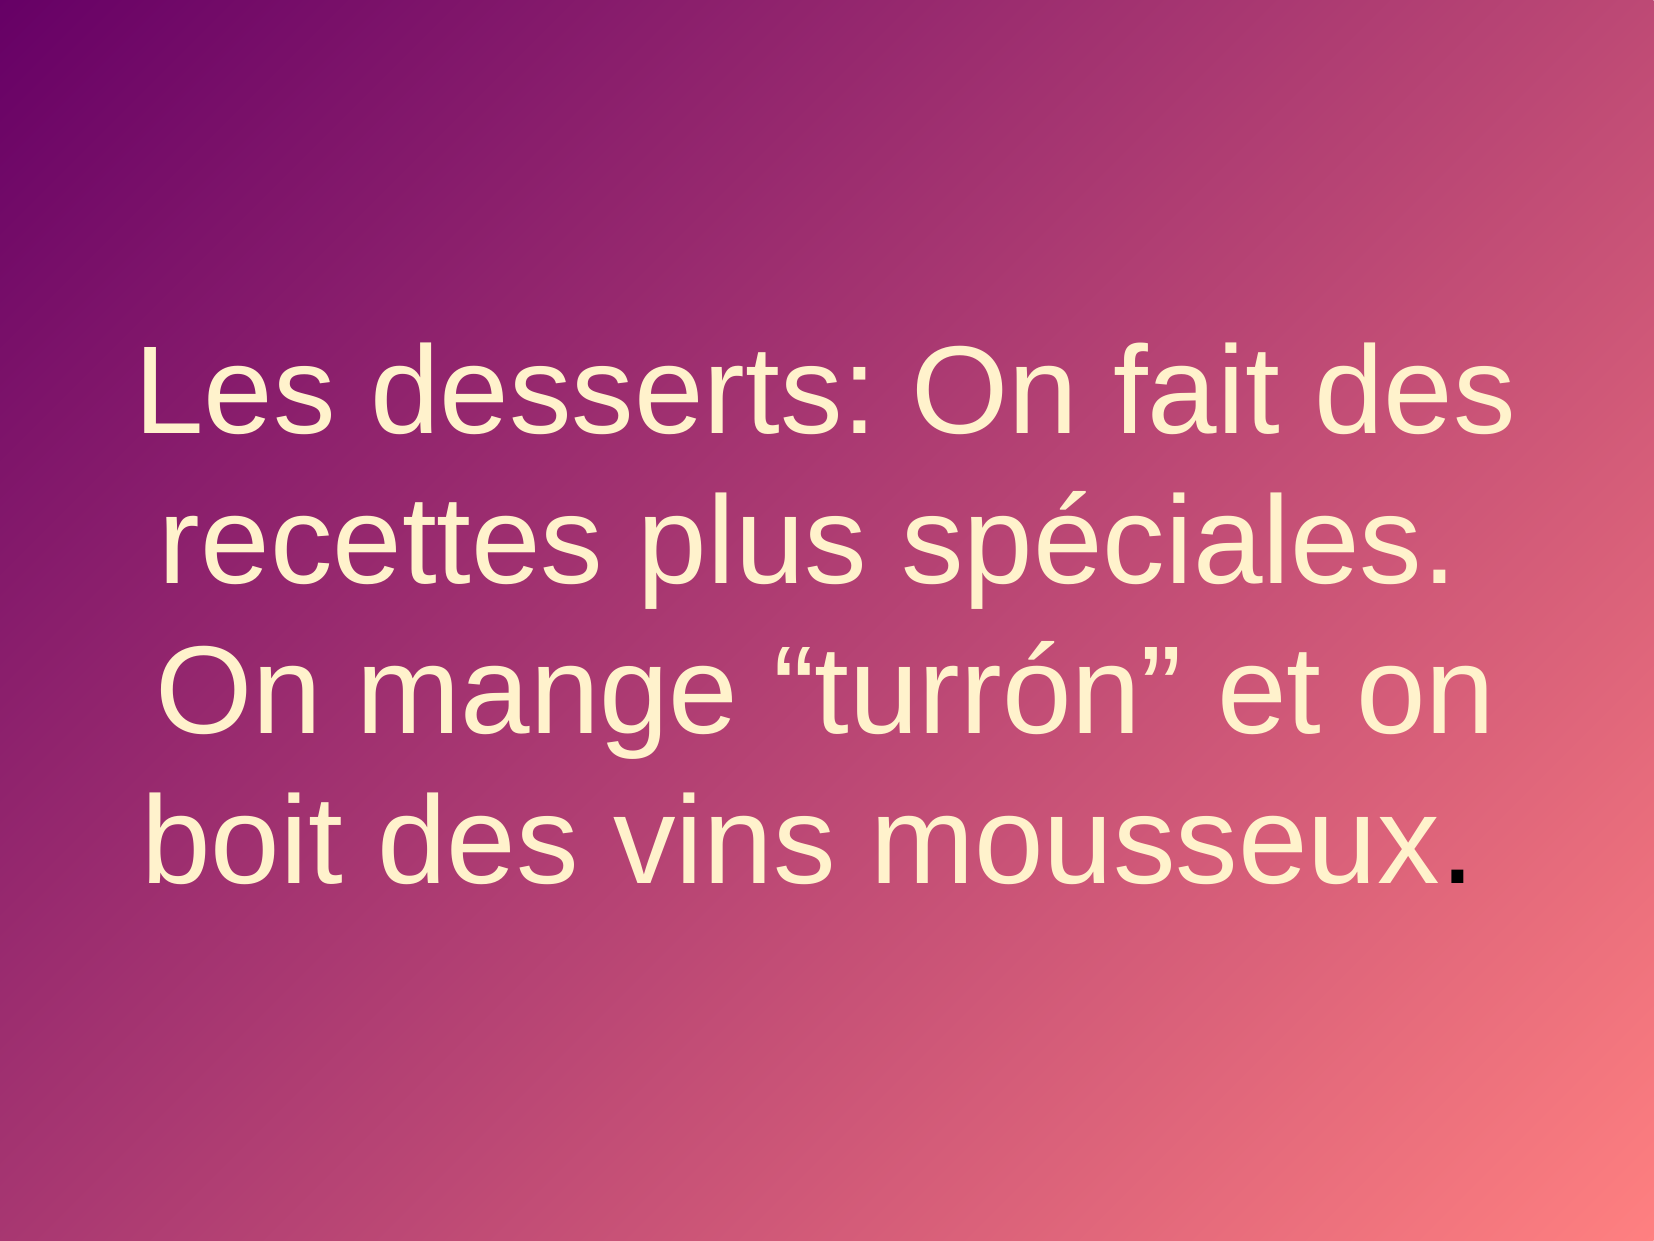

# Les desserts: On fait des recettes plus spéciales. On mange “turrón” et on boit des vins mousseux.